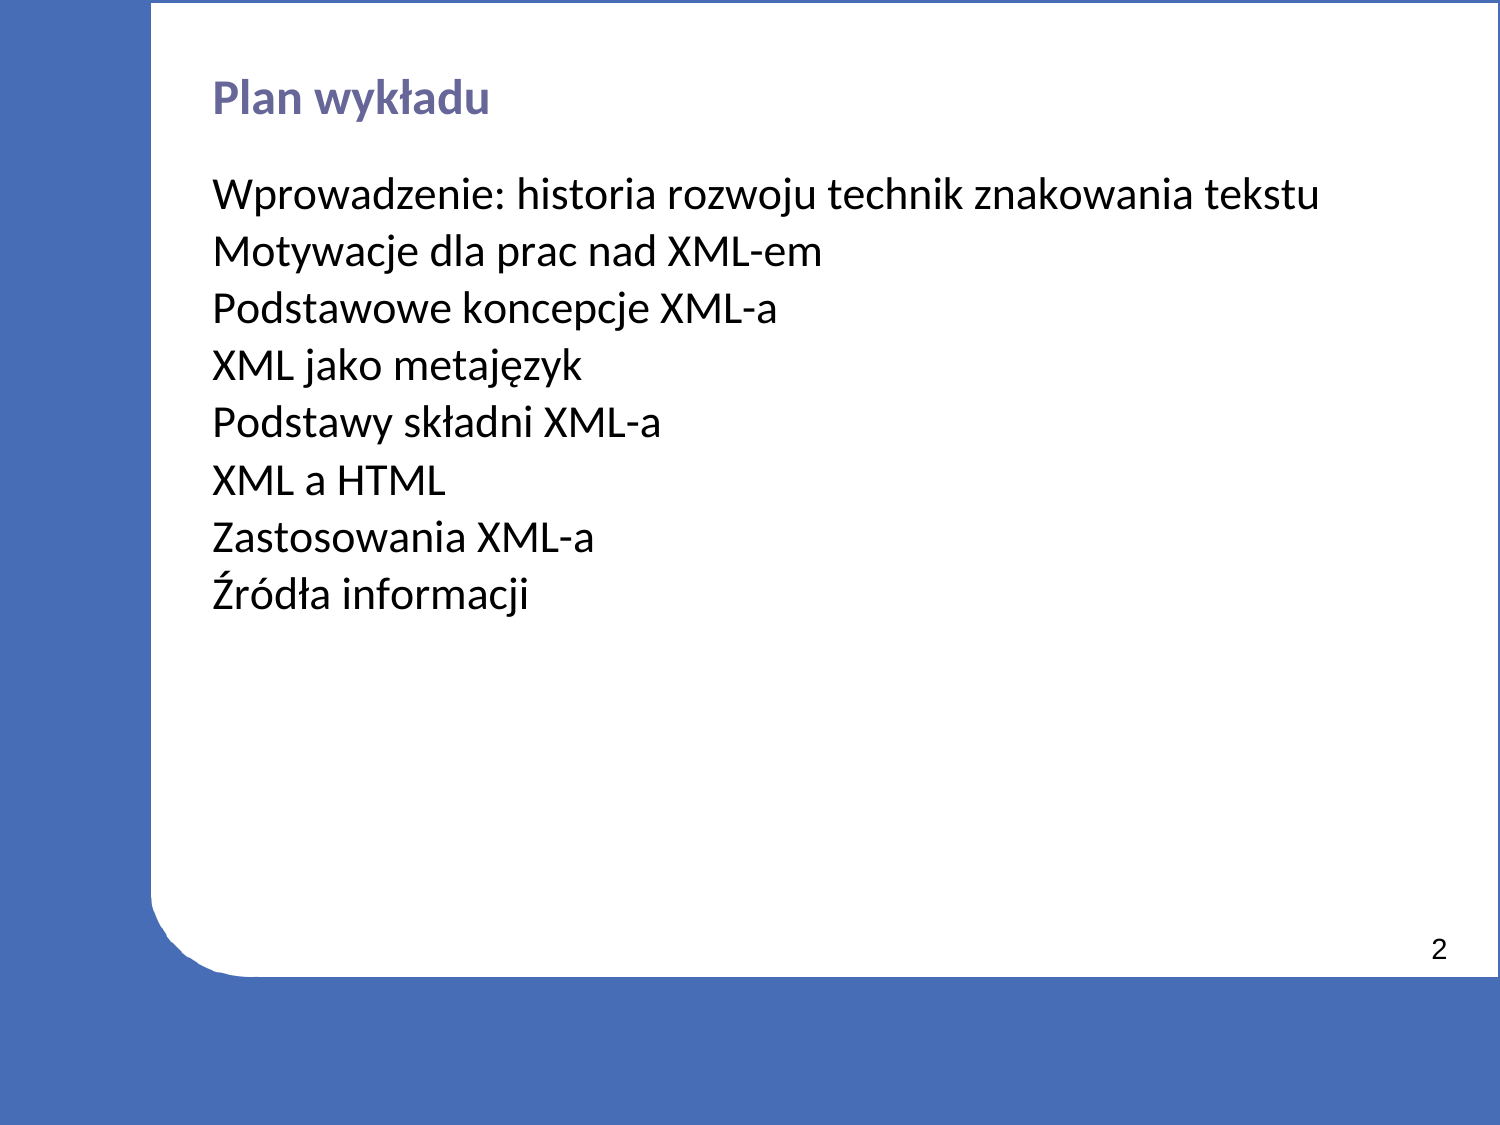

# Plan wykładu
Wprowadzenie: historia rozwoju technik znakowania tekstu
Motywacje dla prac nad XML-em
Podstawowe koncepcje XML-a
XML jako metajęzyk
Podstawy składni XML-a
XML a HTML
Zastosowania XML-a
Źródła informacji
2